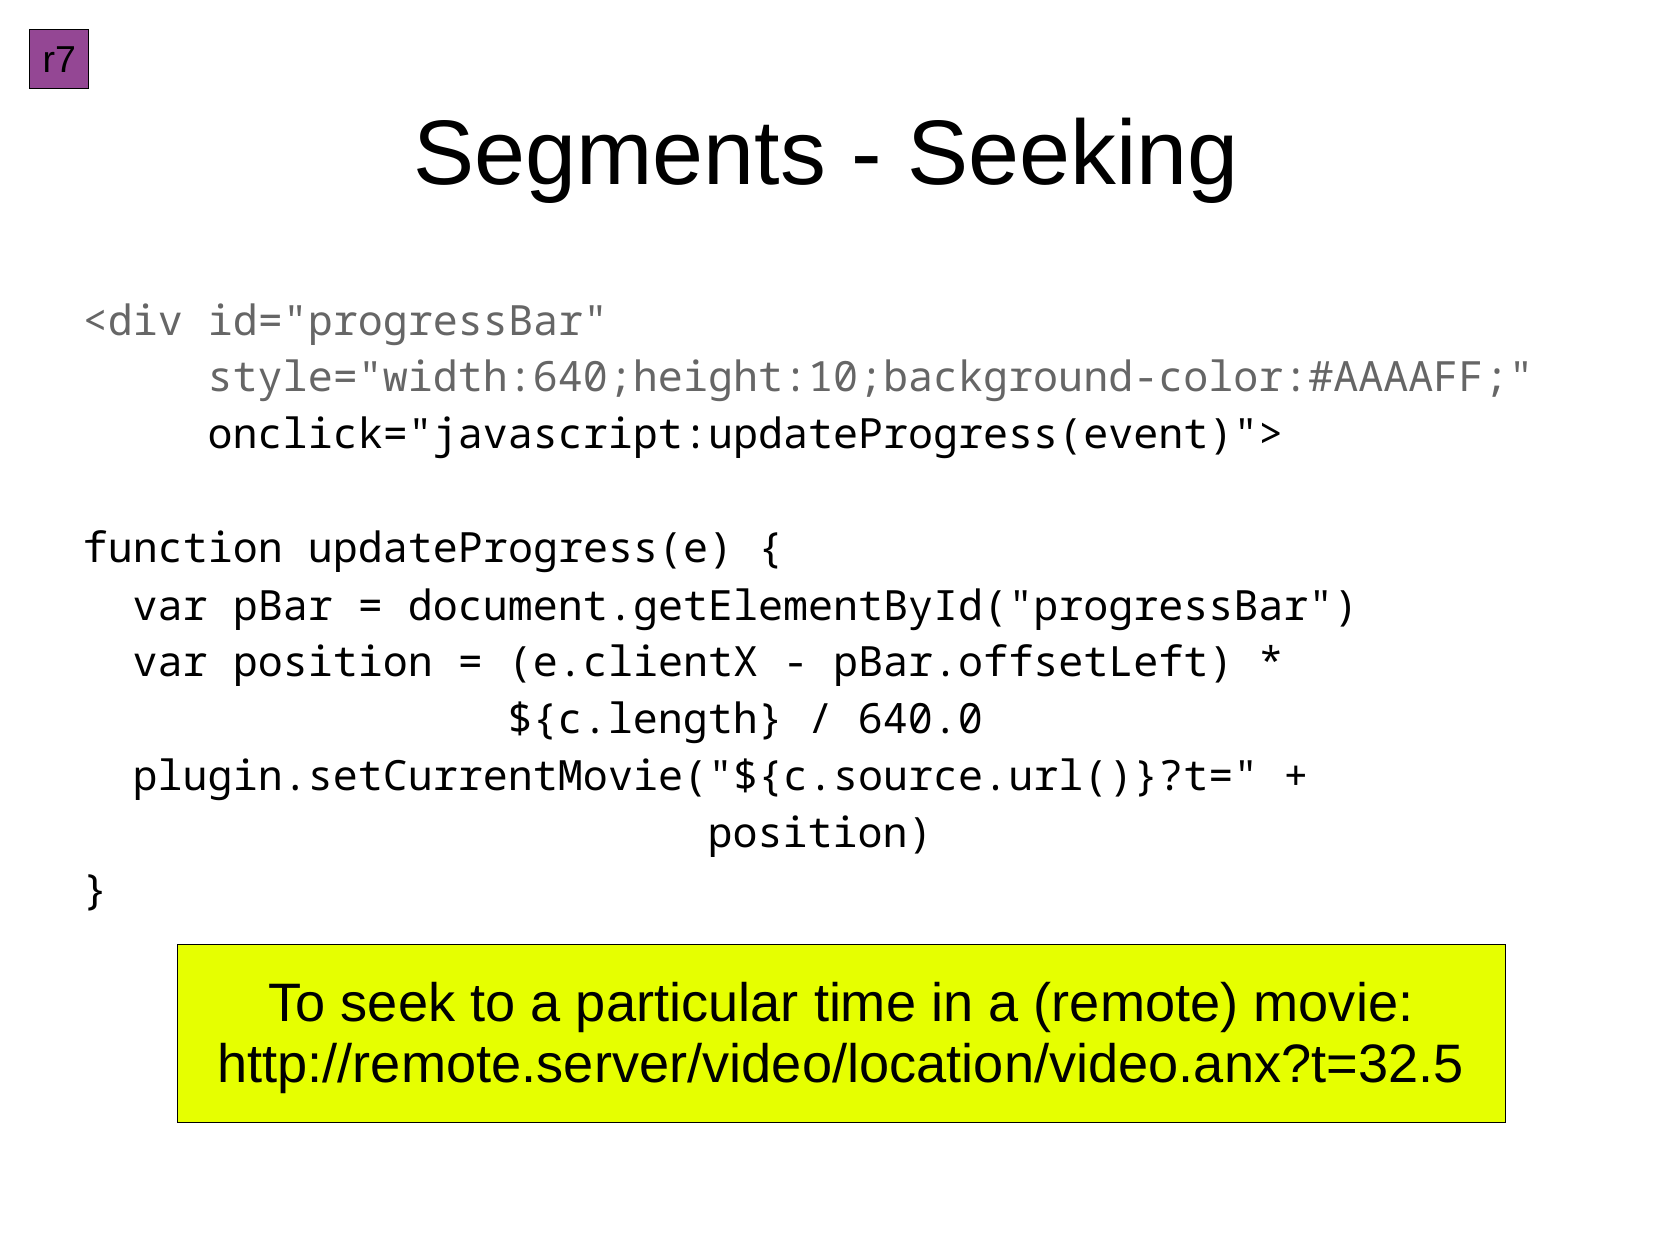

r7
# Segments - Seeking
<div id="progressBar"
 style="width:640;height:10;background-color:#AAAAFF;"
 onclick="javascript:updateProgress(event)">
function updateProgress(e) {
 var pBar = document.getElementById("progressBar")
 var position = (e.clientX - pBar.offsetLeft) *
 ${c.length} / 640.0
 plugin.setCurrentMovie("${c.source.url()}?t=" +
 position)
}
To seek to a particular time in a (remote) movie:
http://remote.server/video/location/video.anx?t=32.5